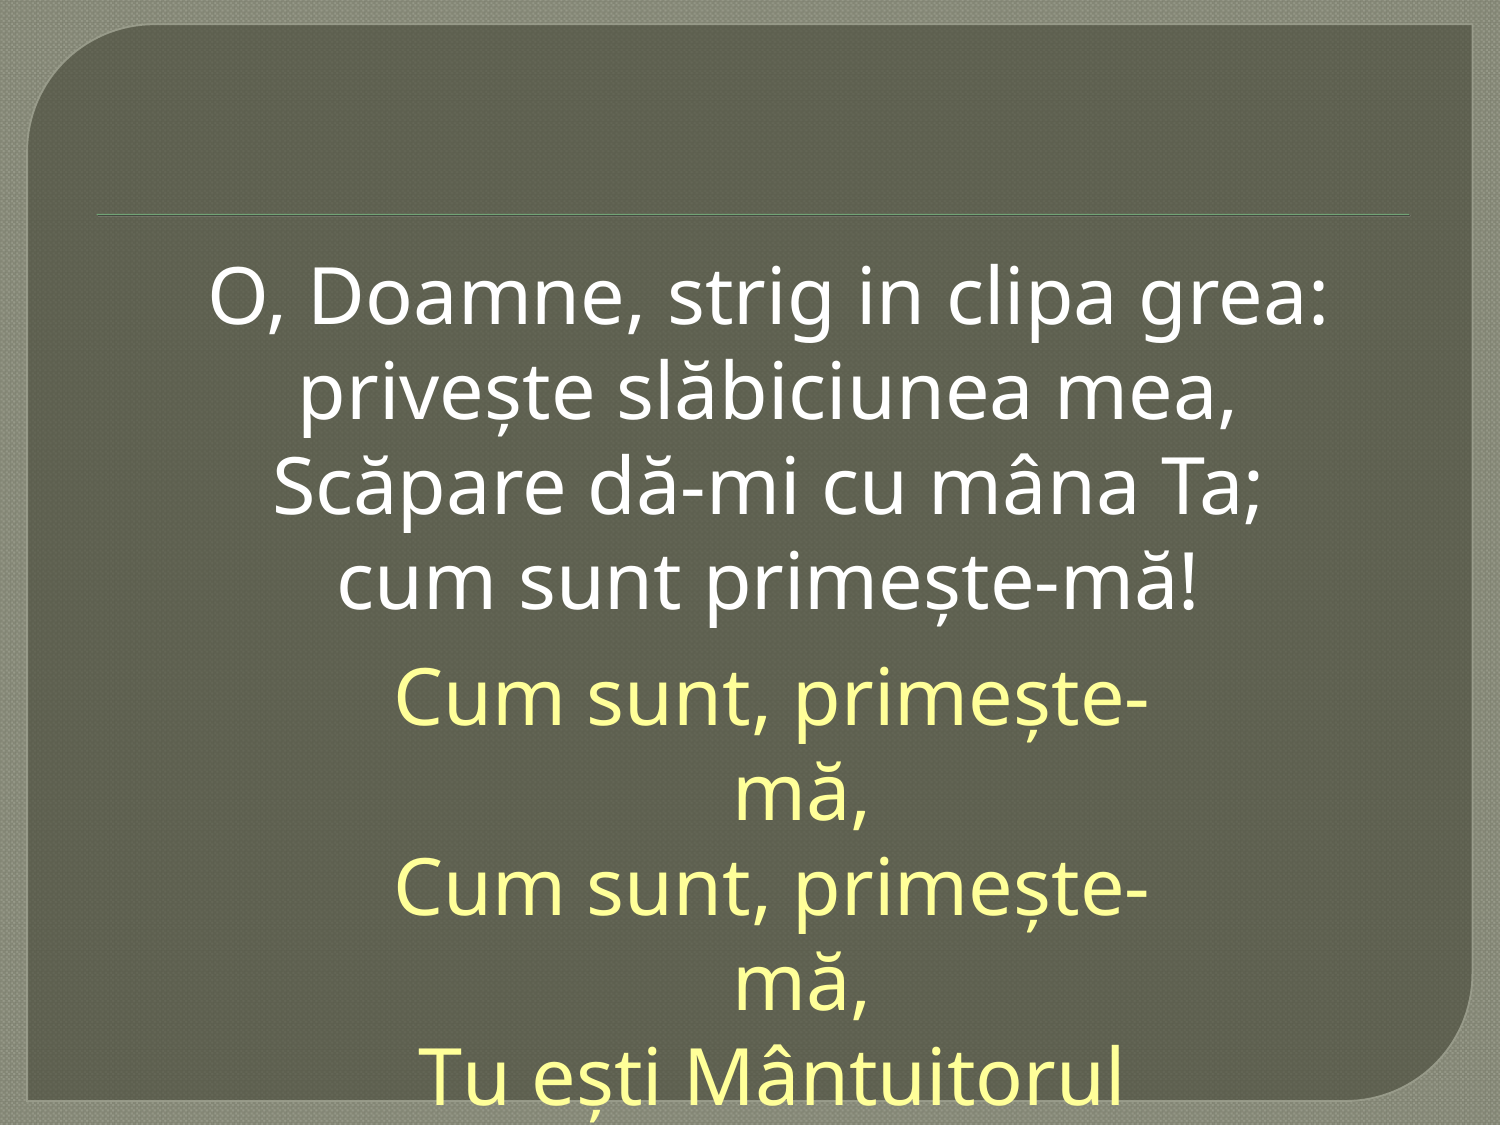

# O, Doamne, strig in clipa grea:
priveşte slăbiciunea mea,
Scăpare dă-mi cu mâna Ta;
cum sunt primeşte-mă!
Cum sunt, primeşte-mă,
Cum sunt, primeşte-mă,
Tu eşti Mântuitorul meu,
Cum sunt, primeşte-mă,